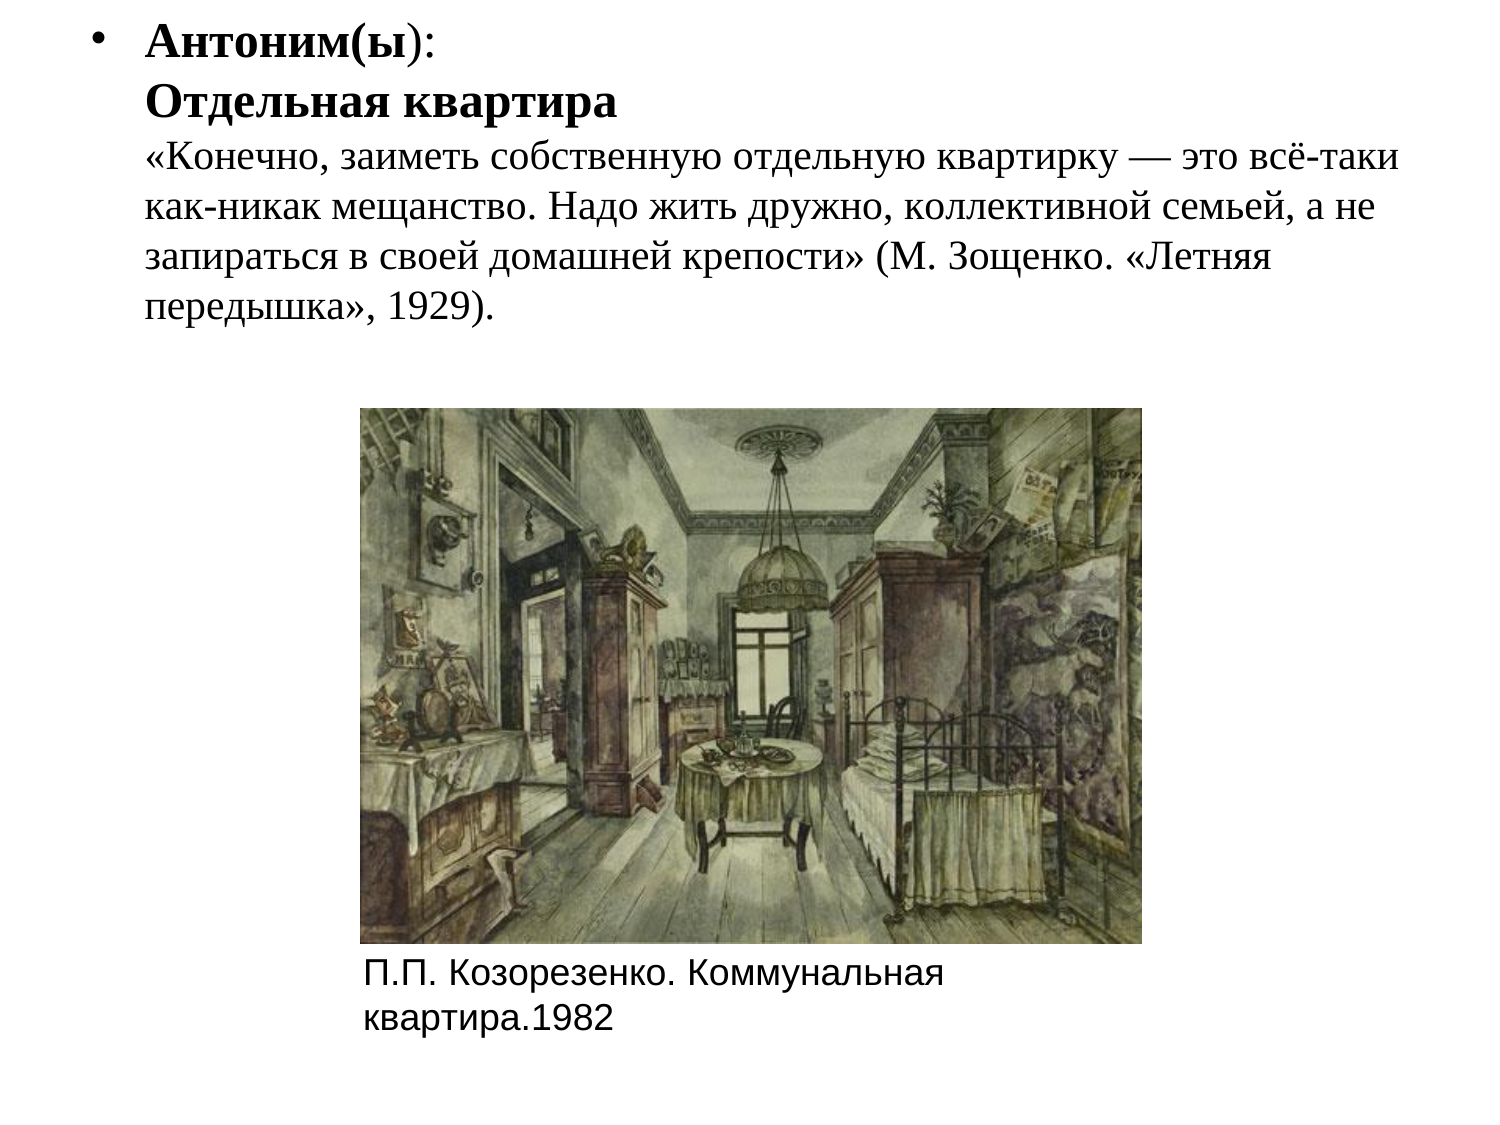

Антоним(ы):
Отдельная квартира
«Конечно, заиметь собственную отдельную квартирку — это всё-таки как-никак мещанство. Надо жить дружно, коллективной семьей, а не запираться в своей домашней крепости» (М. Зощенко. «Летняя передышка», 1929).
#
П.П. Козорезенко. Коммунальная квартира.1982